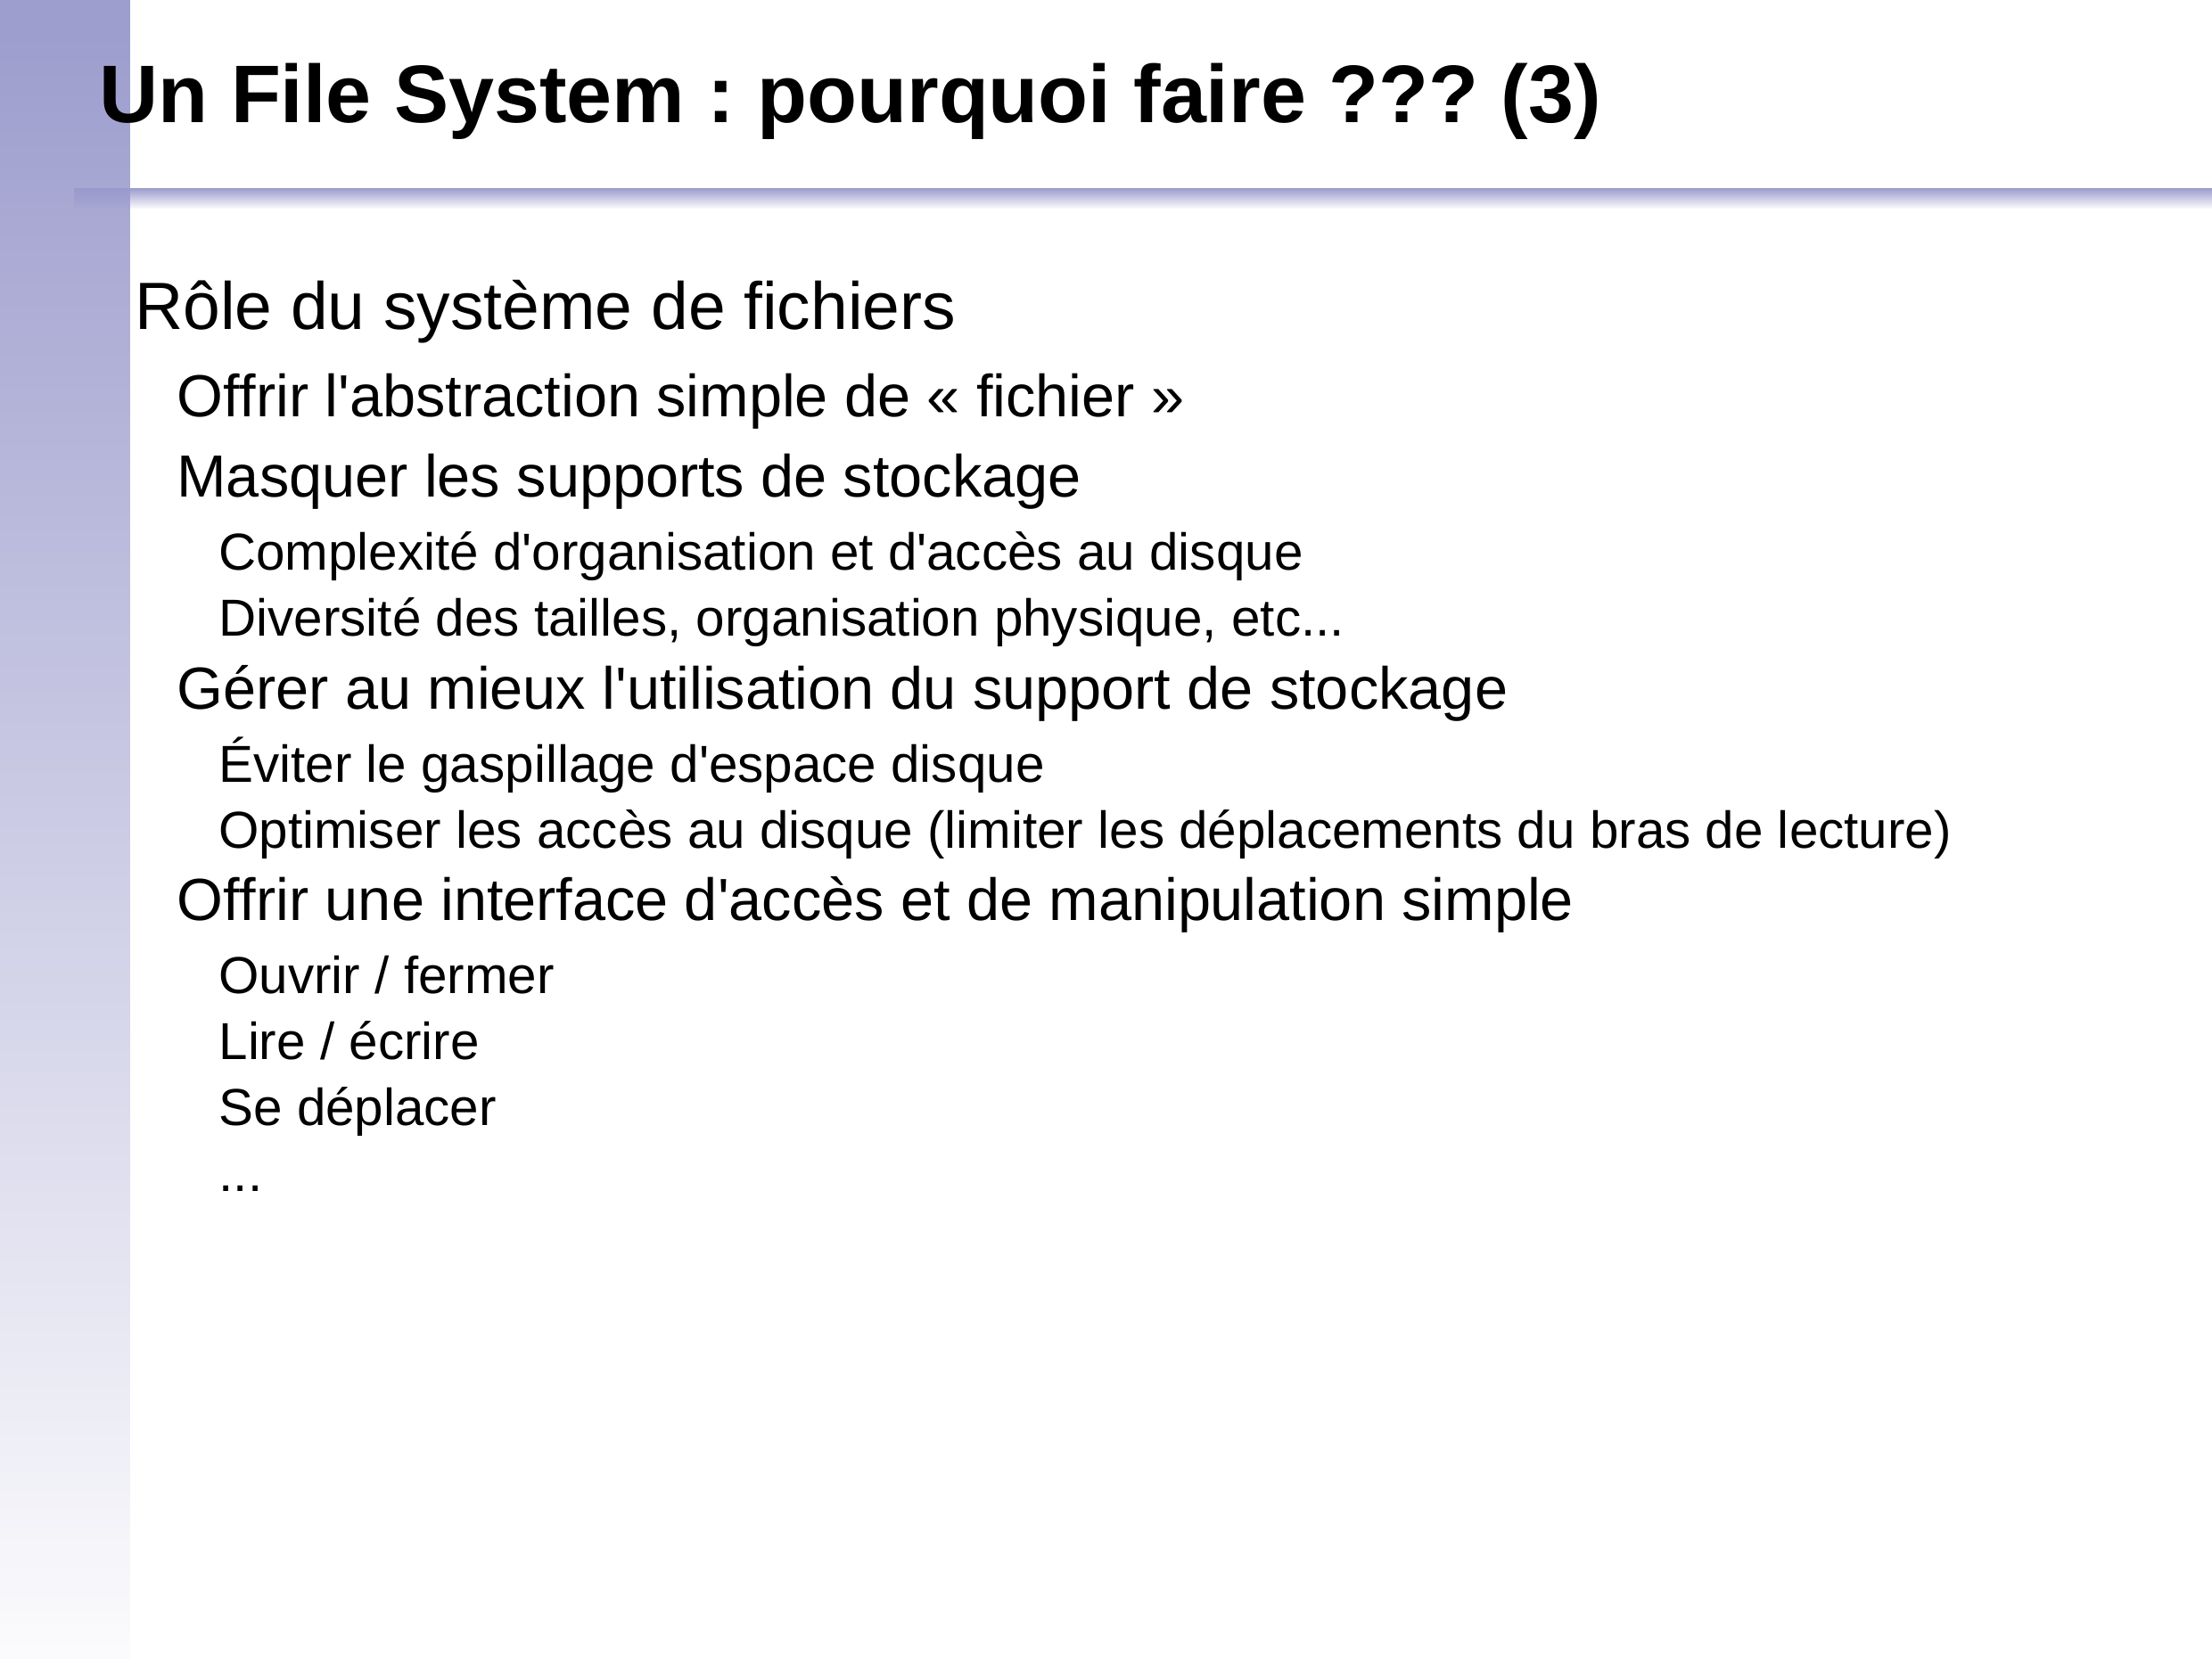

# Un File System : pourquoi faire ??? (3)
Rôle du système de fichiers
Offrir l'abstraction simple de « fichier »
Masquer les supports de stockage
Complexité d'organisation et d'accès au disque
Diversité des tailles, organisation physique, etc...
Gérer au mieux l'utilisation du support de stockage
Éviter le gaspillage d'espace disque
Optimiser les accès au disque (limiter les déplacements du bras de lecture)
Offrir une interface d'accès et de manipulation simple
Ouvrir / fermer
Lire / écrire
Se déplacer
...